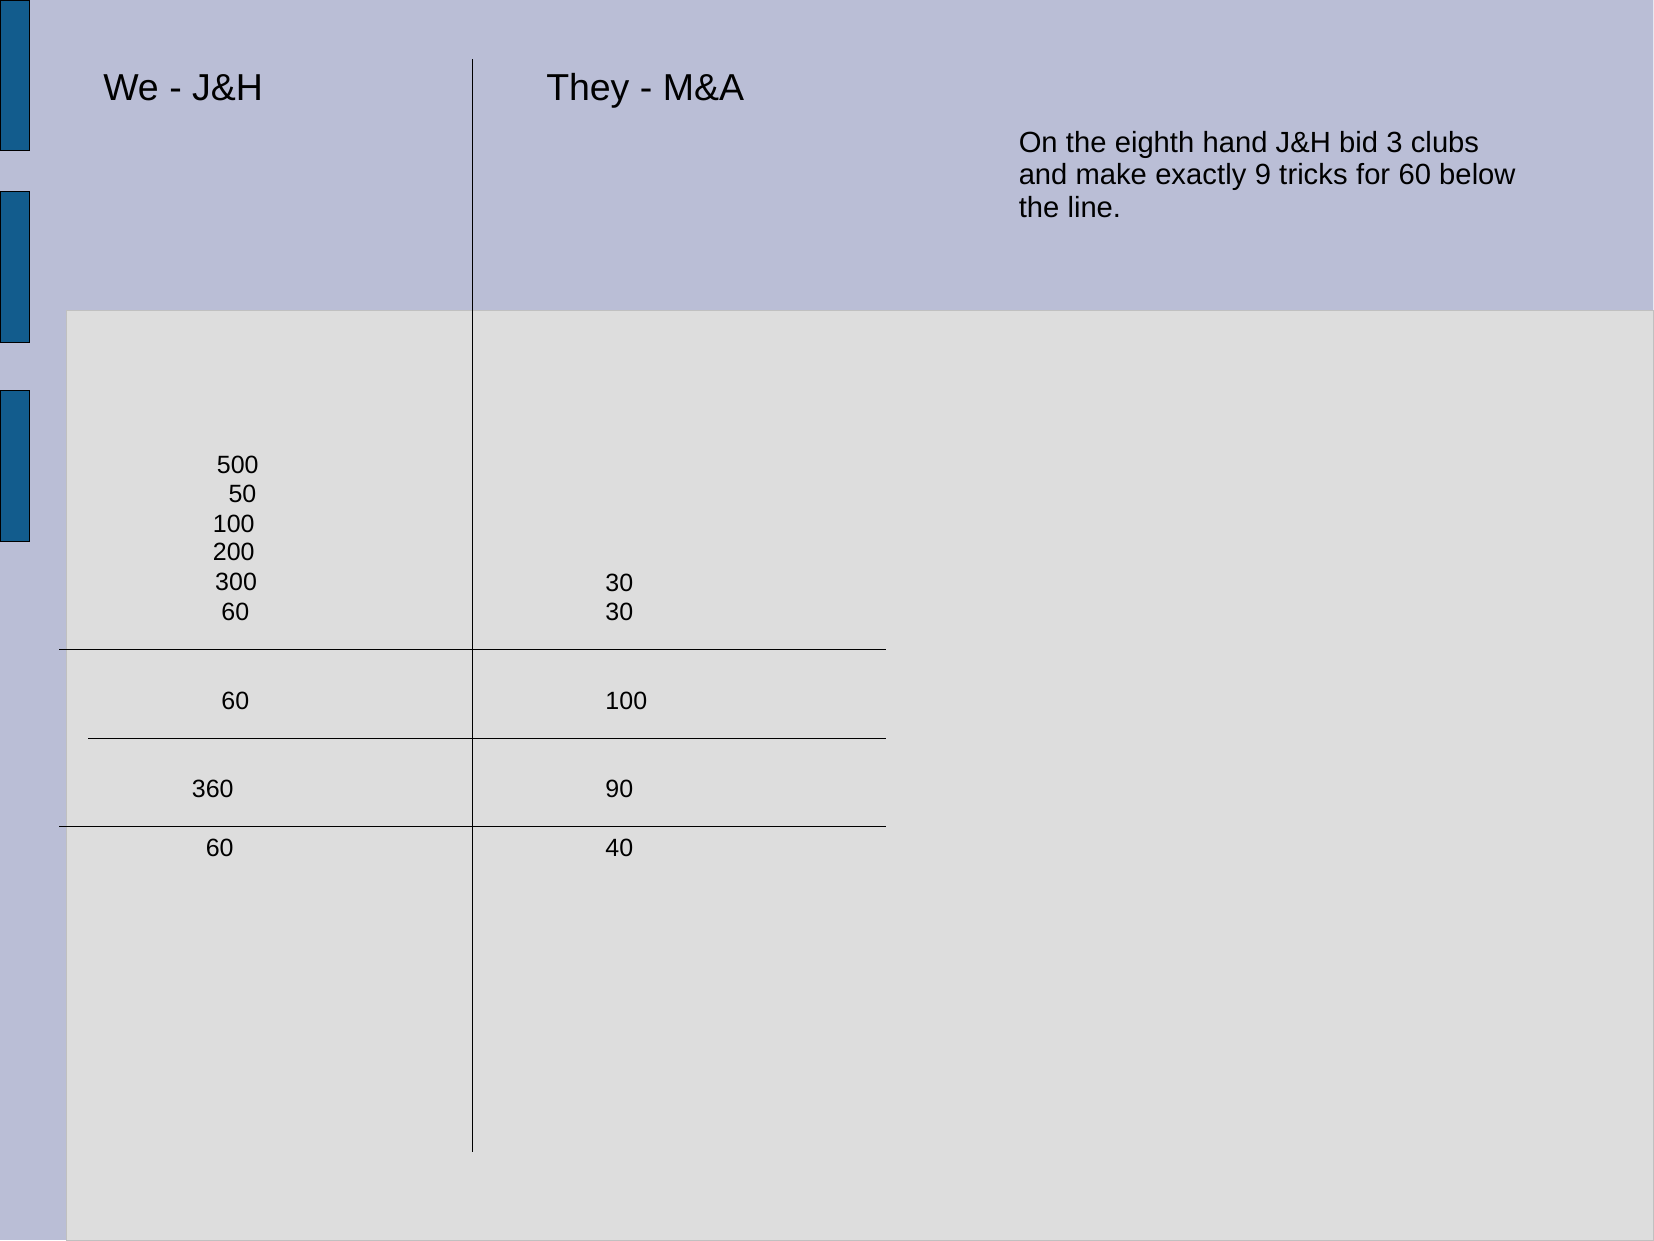

We - J&H
They - M&A
On the eighth hand J&H bid 3 clubs and make exactly 9 tricks for 60 below the line.
500
 50
 100
 200
300
30
60
30
60
100
360
90
 60
40